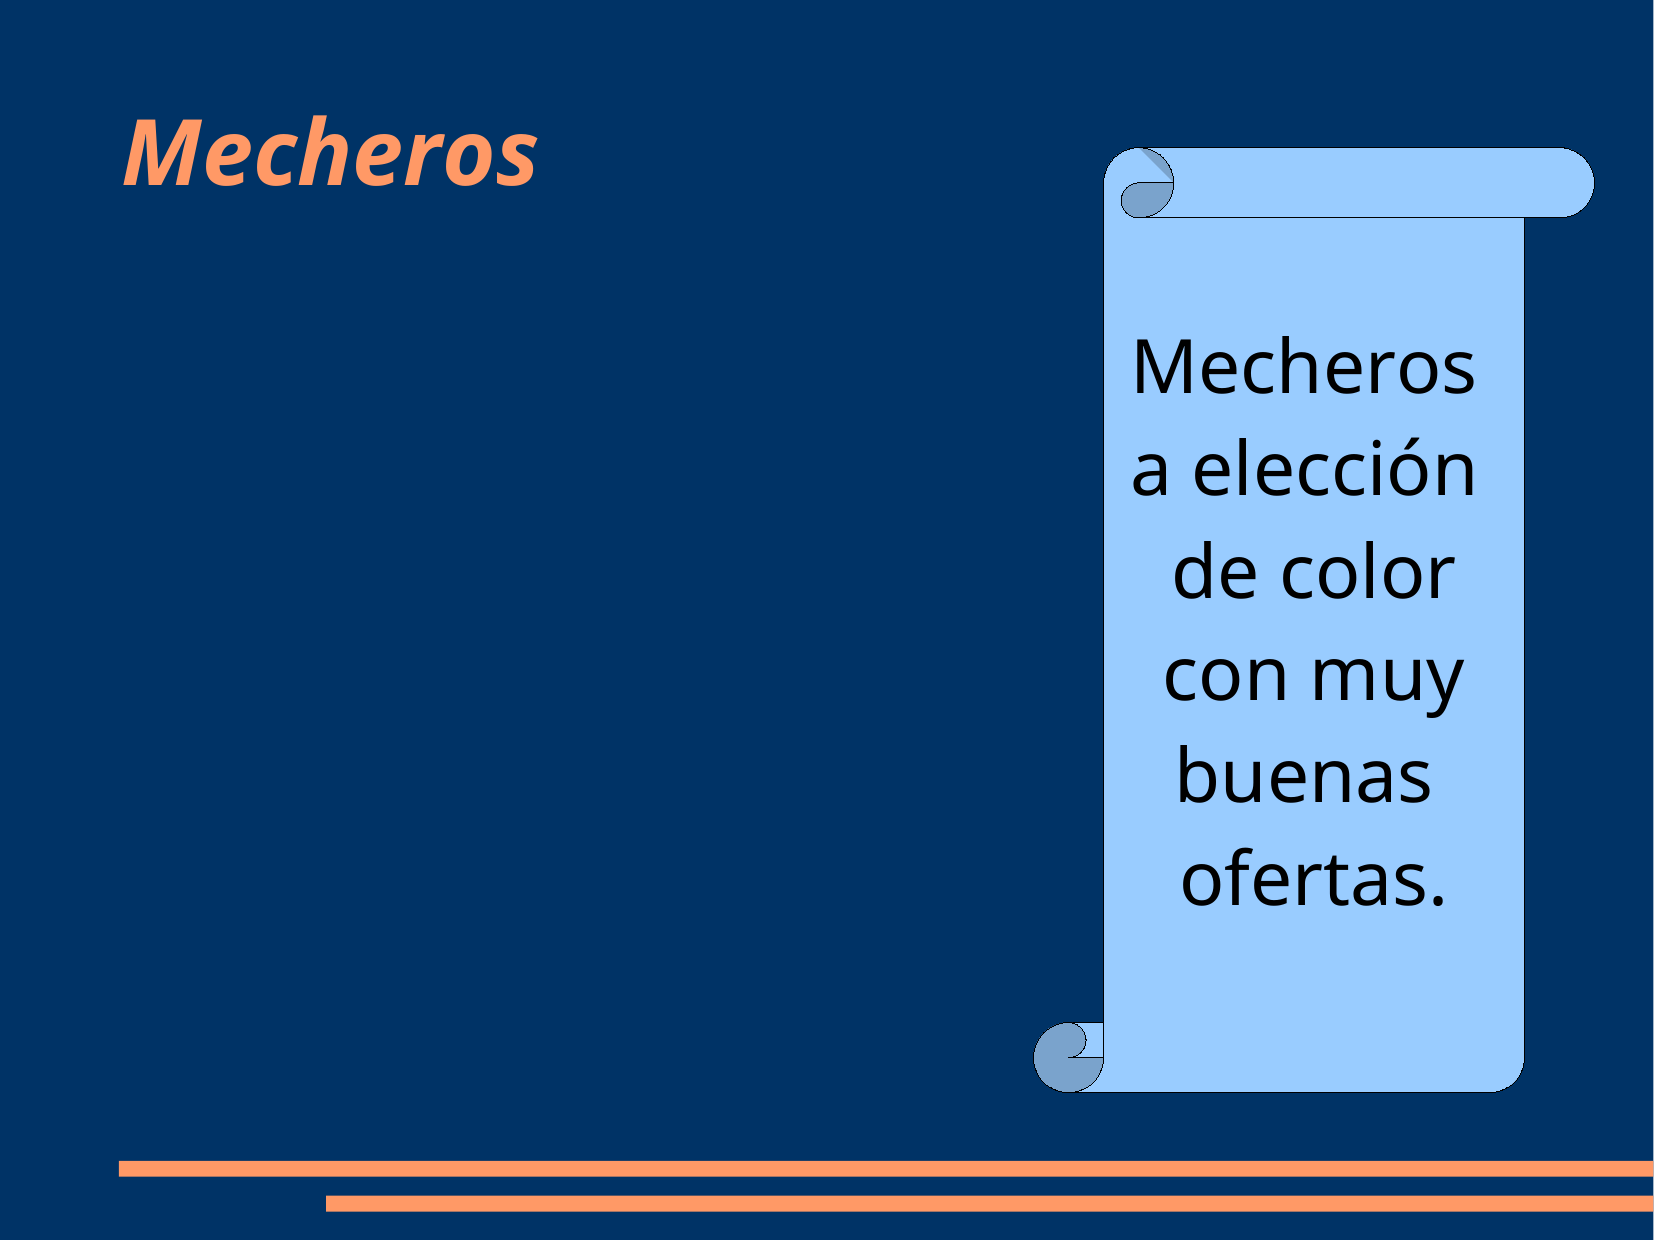

# Mecheros
Mecheros
a elección
de color
con muy
buenas
ofertas.